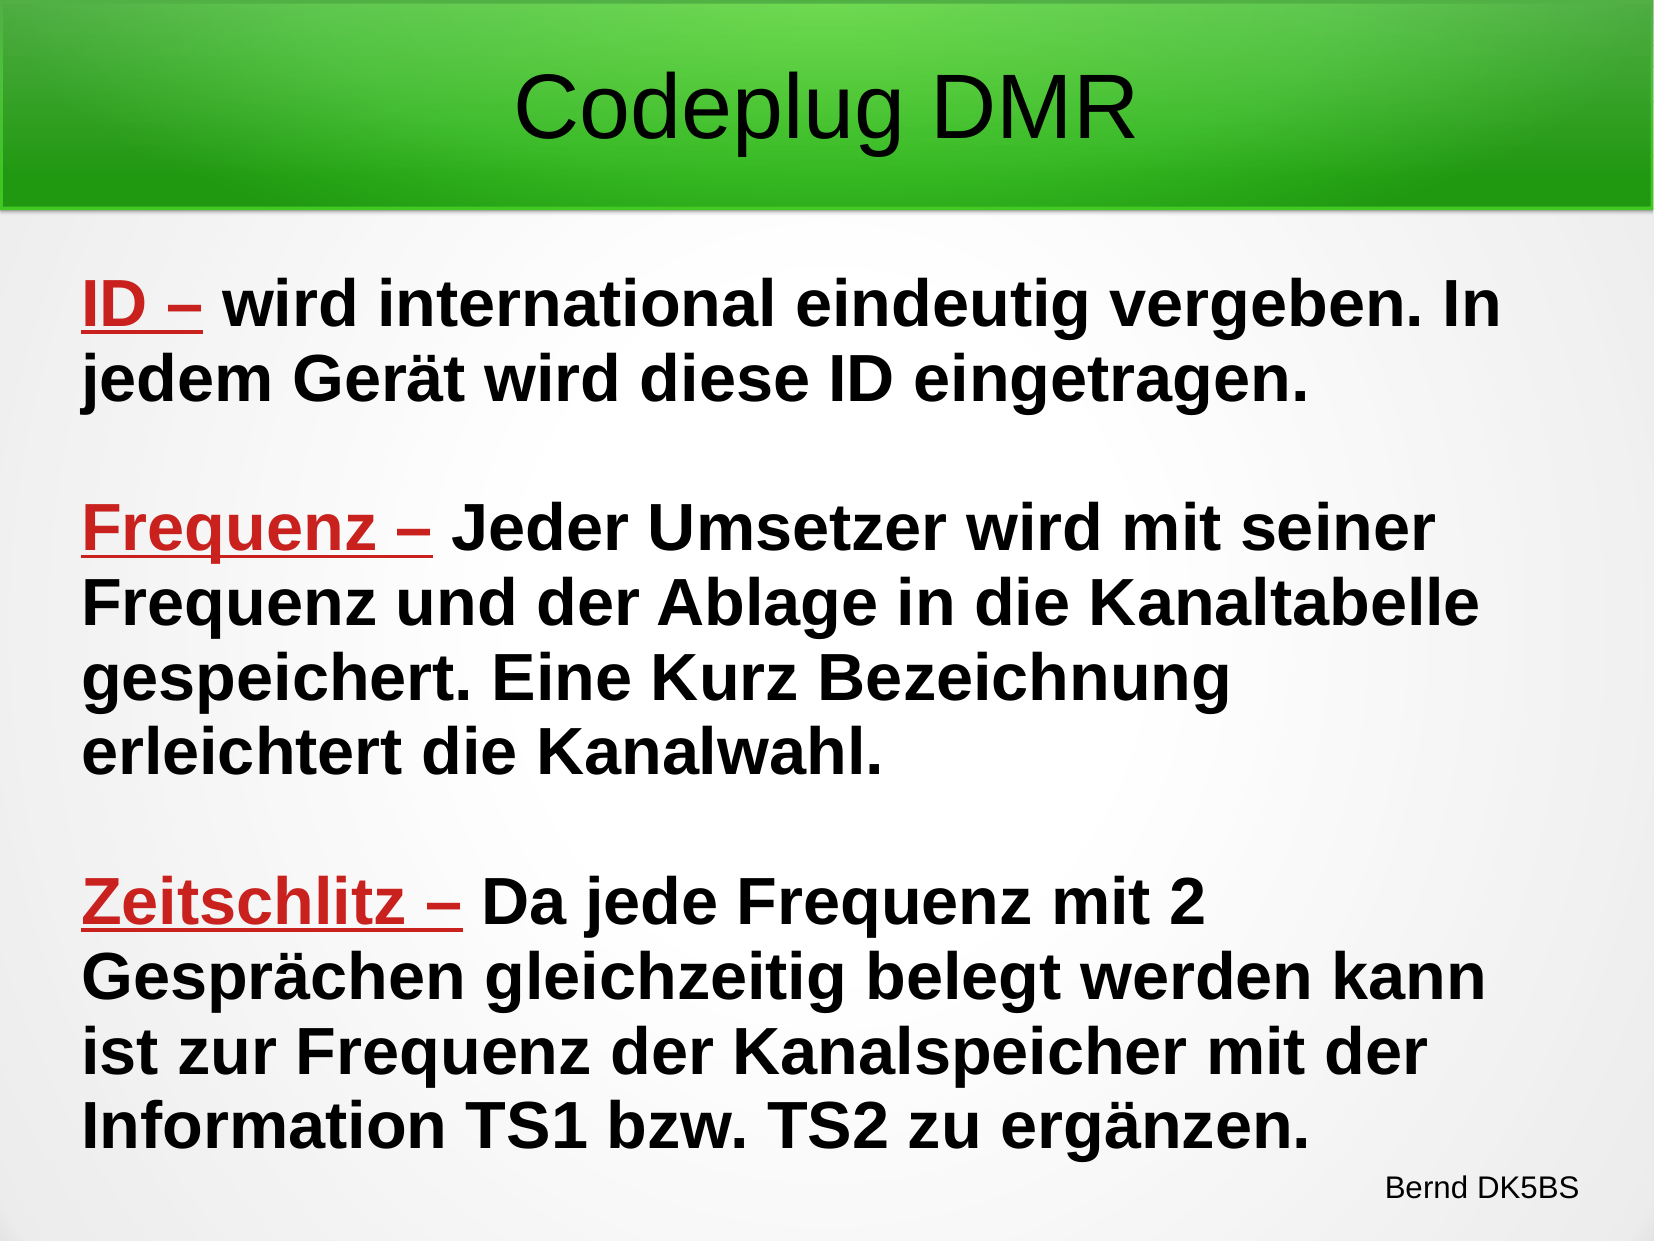

# Codeplug DMR
ID – wird international eindeutig vergeben. In jedem Gerät wird diese ID eingetragen.
Frequenz – Jeder Umsetzer wird mit seiner Frequenz und der Ablage in die Kanaltabelle gespeichert. Eine Kurz Bezeichnung erleichtert die Kanalwahl.
Zeitschlitz – Da jede Frequenz mit 2 Gesprächen gleichzeitig belegt werden kann ist zur Frequenz der Kanalspeicher mit der Information TS1 bzw. TS2 zu ergänzen.
Bernd DK5BS